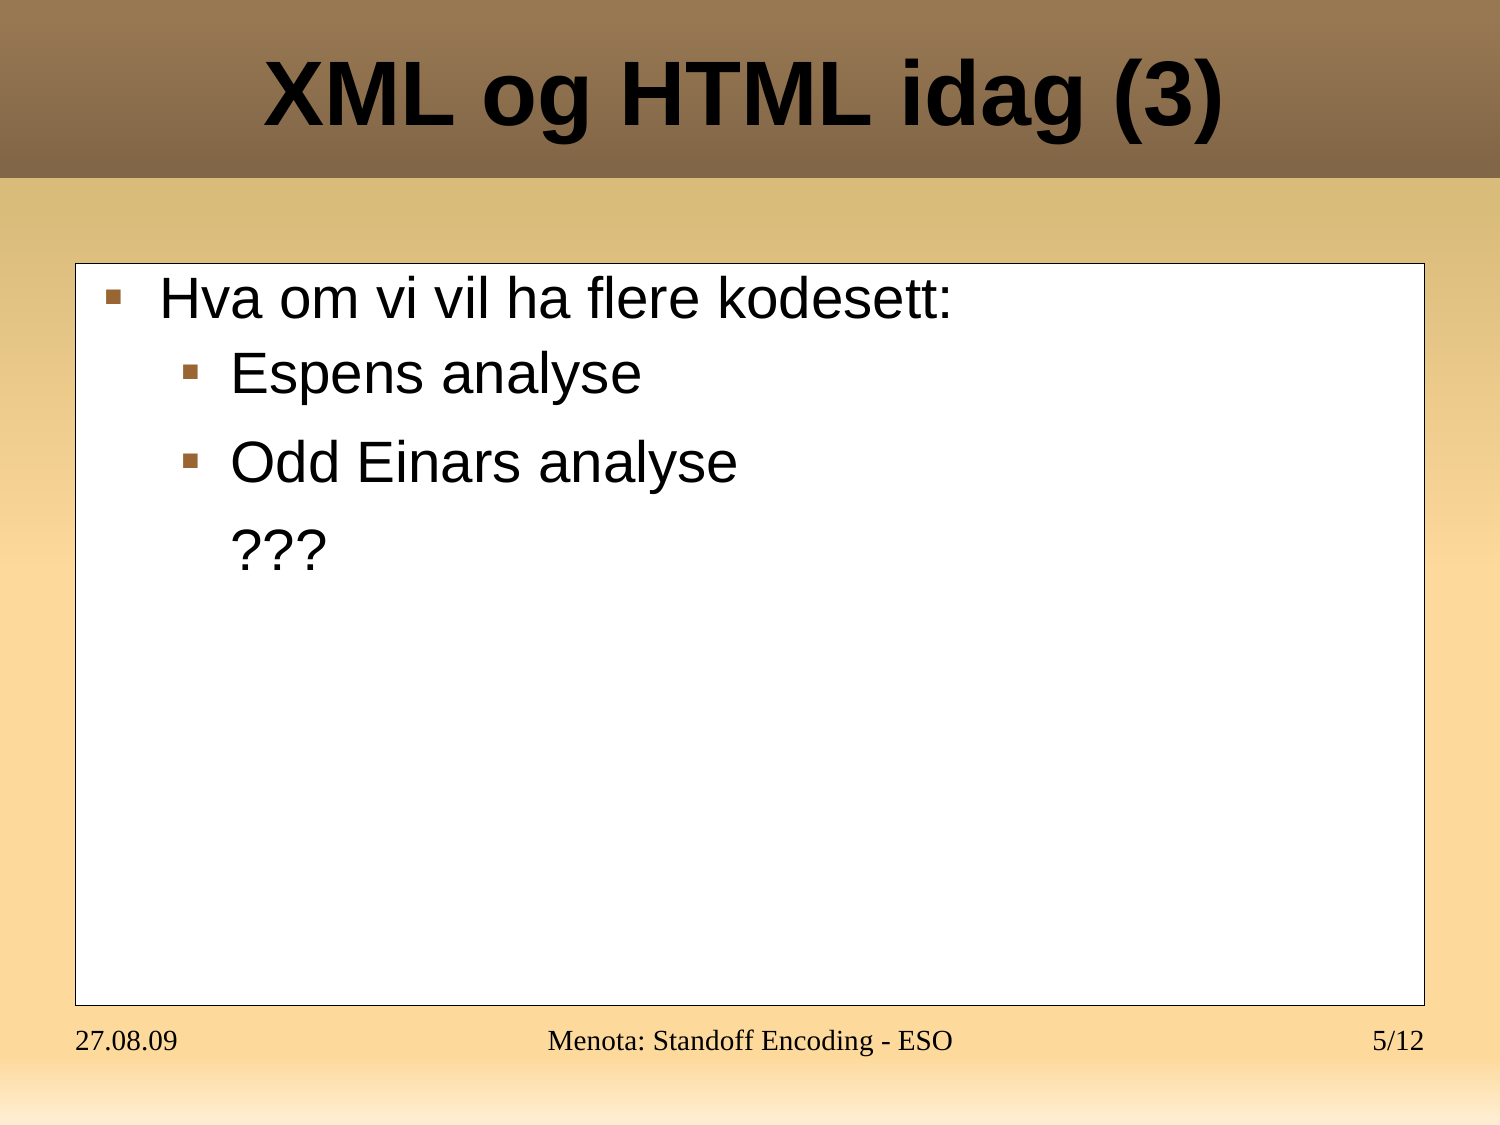

# XML og HTML idag (3)
Hva om vi vil ha flere kodesett:
Espens analyse
Odd Einars analyse
???
27.08.09
Menota: Standoff Encoding - ESO
5